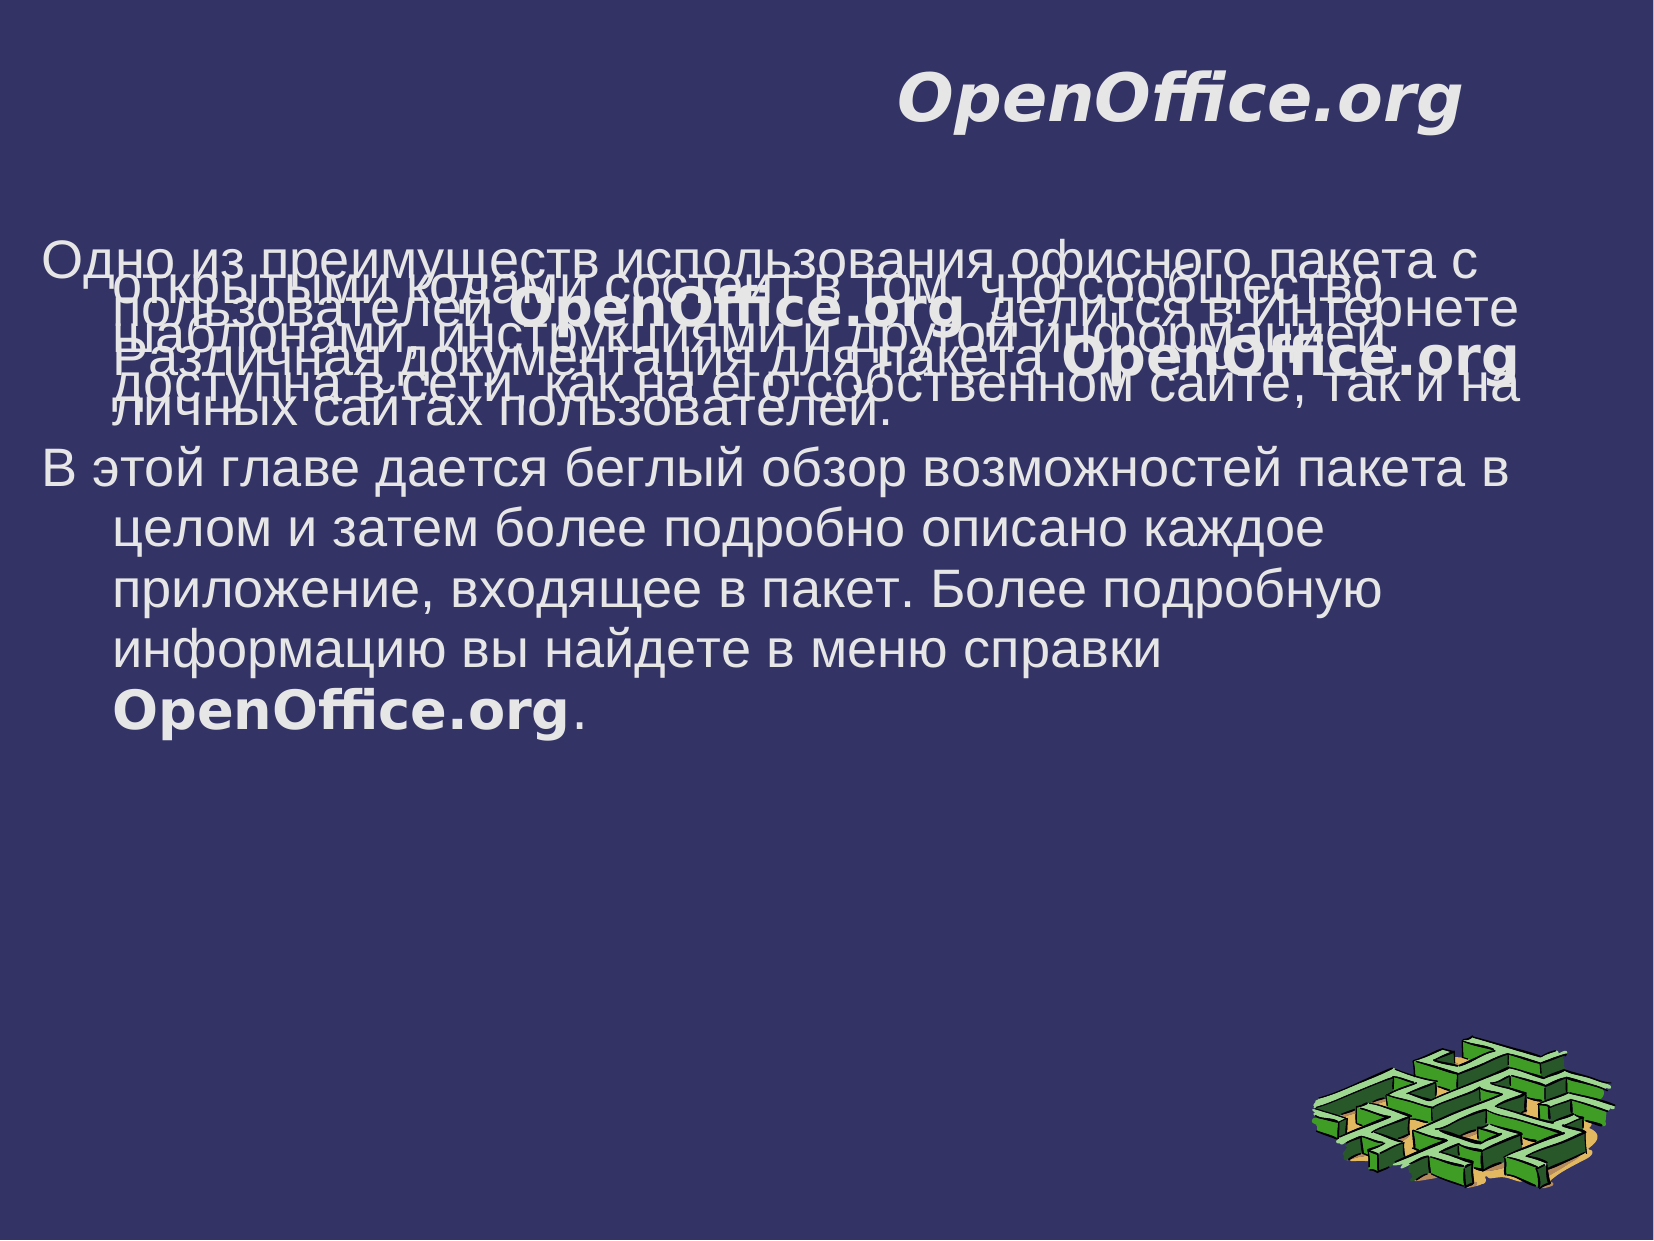

# OpenOffice.org
Одно из преимуществ использования офисного пакета с открытыми кодами состоит в том, что со­общество пользователей OpenOffice.org делится в Интернете шаблонами, инструкциями и другой информацией. Различная документация для пакета OpenOffice.org доступна в сети, как на его соб­ственном сайте, так и на личных сайтах пользователей.
В этой главе дается беглый обзор возможностей пакета в целом и затем более подробно описано каждое приложение, входящее в пакет. Более подробную информацию вы найдете в меню справки OpenOffice.org.